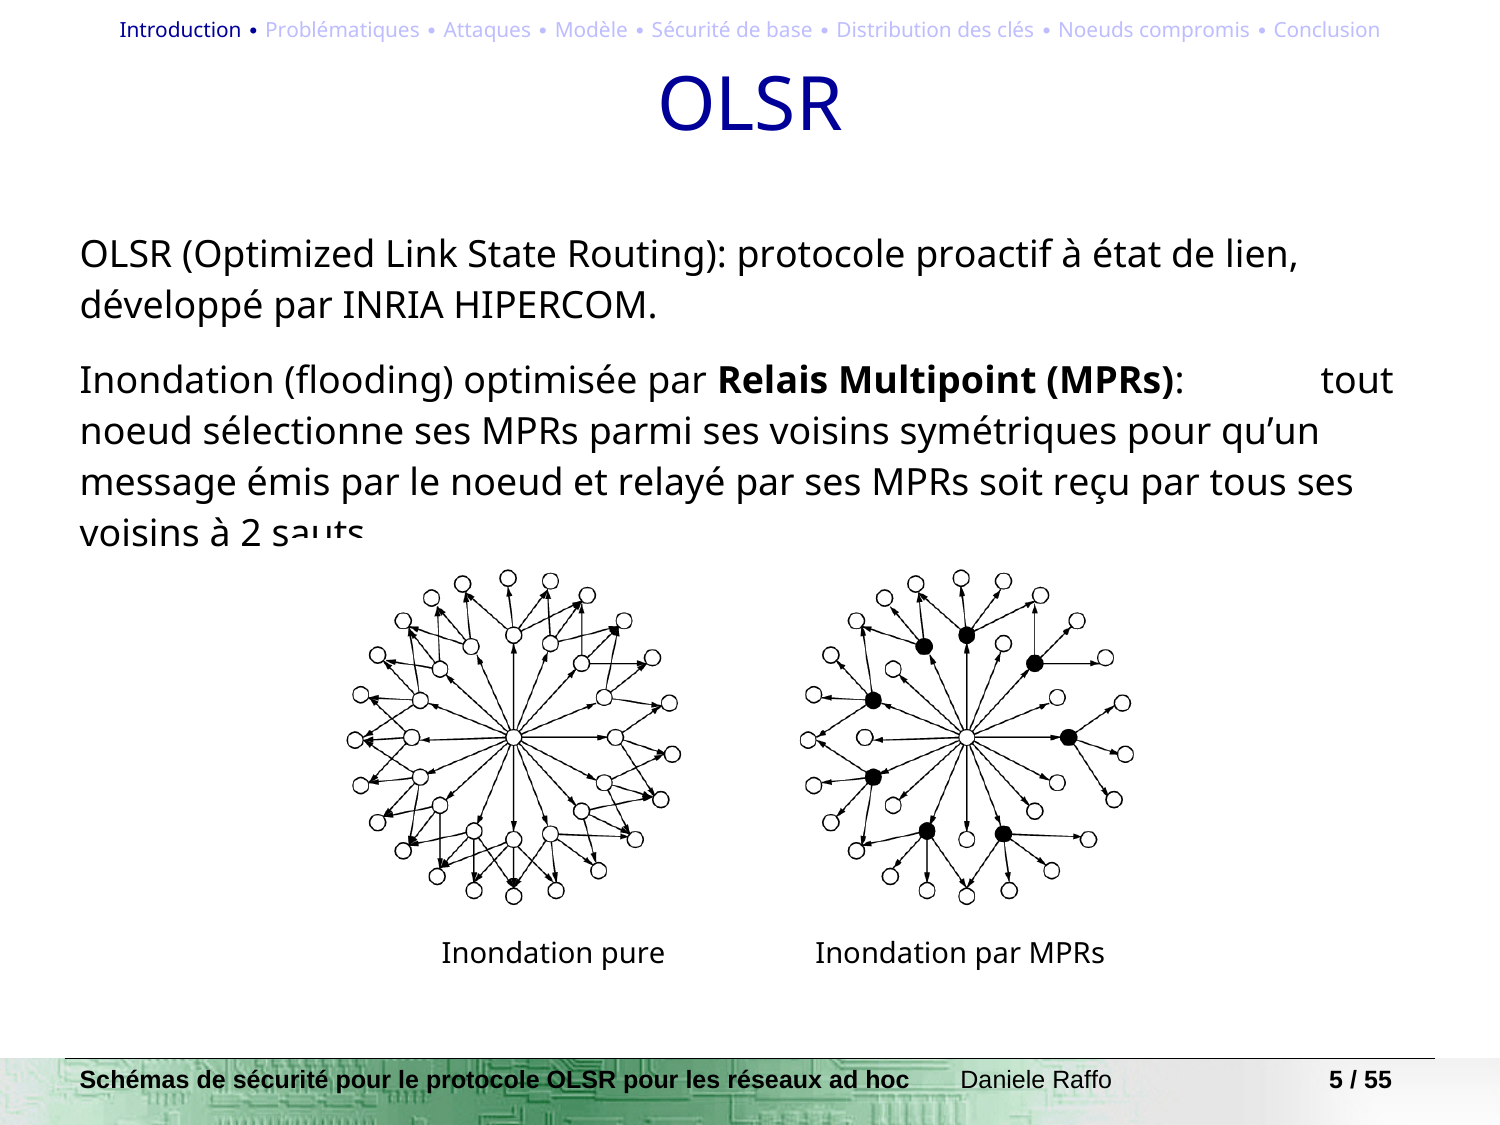

Introduction ∙ Problématiques ∙ Attaques ∙ Modèle ∙ Sécurité de base ∙ Distribution des clés ∙ Noeuds compromis ∙ Conclusion
OLSR
OLSR (Optimized Link State Routing): protocole proactif à état de lien, développé par INRIA HIPERCOM.
Inondation (flooding) optimisée par Relais Multipoint (MPRs): tout noeud sélectionne ses MPRs parmi ses voisins symétriques pour qu’un message émis par le noeud et relayé par ses MPRs soit reçu par tous ses voisins à 2 sauts
Inondation pure Inondation par MPRs
5
Schémas de sécurité pour le protocole OLSR pour les réseaux ad hoc Daniele Raffo